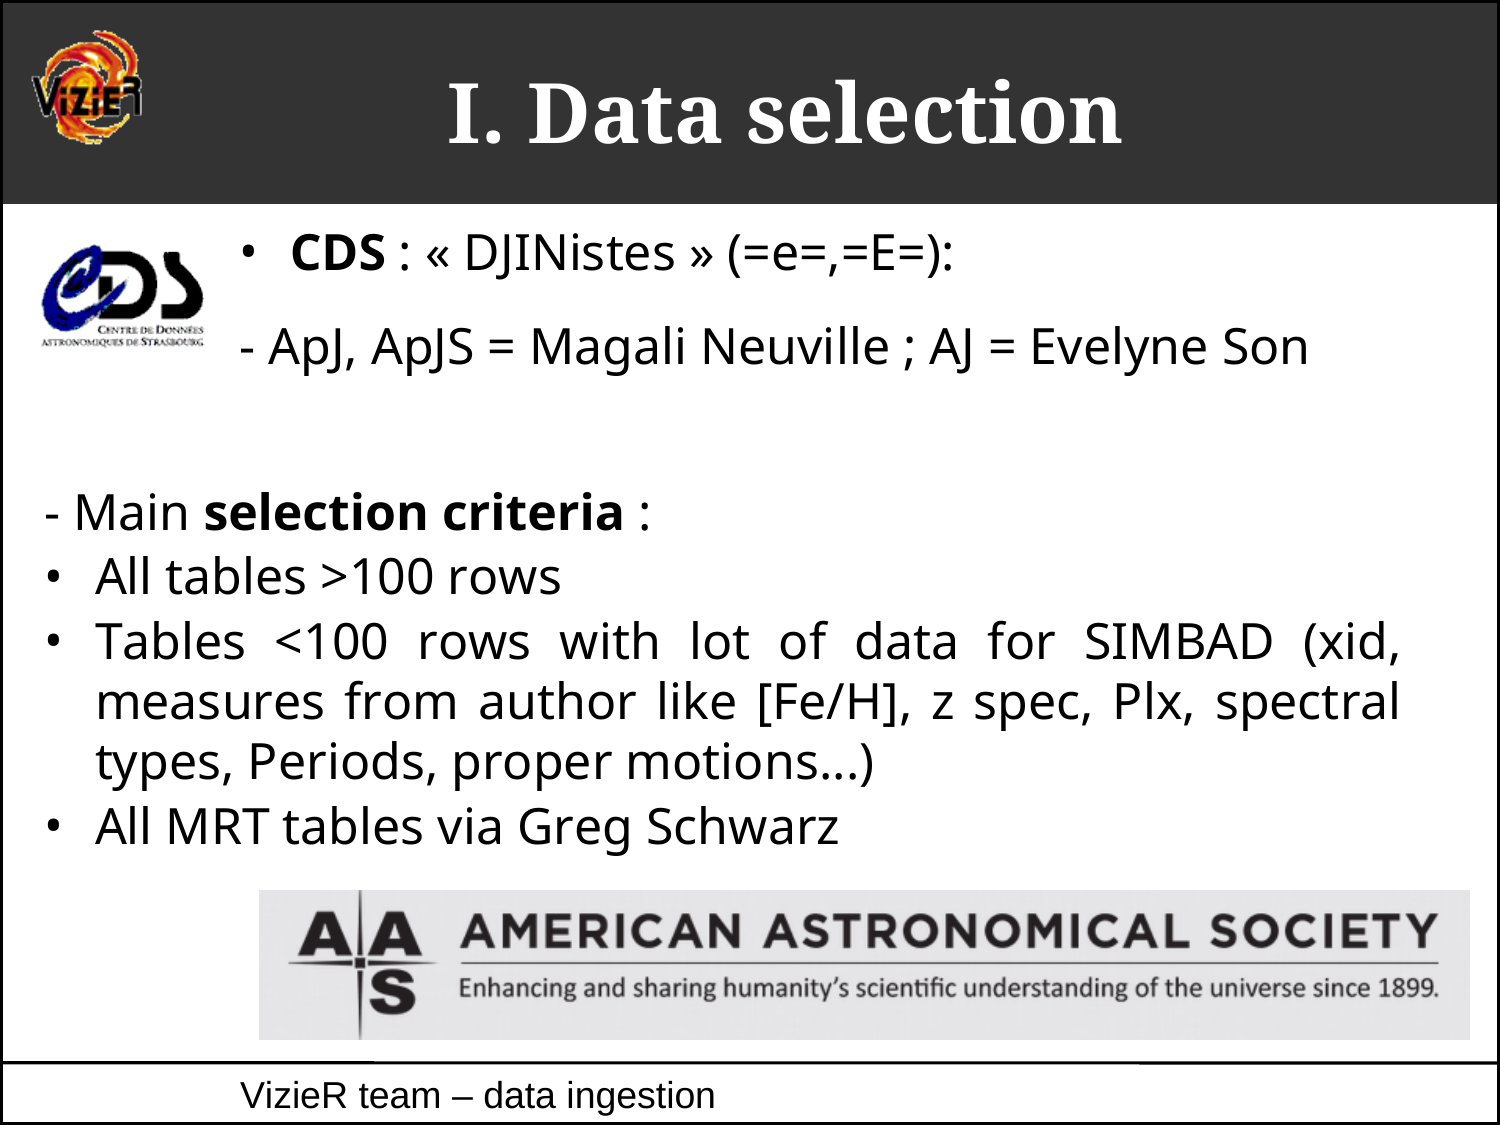

# I. Data selection
CDS : « DJINistes » (=e=,=E=):
- ApJ, ApJS = Magali Neuville ; AJ = Evelyne Son‏
- Main selection criteria :
All tables >100 rows
Tables <100 rows with lot of data for SIMBAD (xid, measures from author like [Fe/H], z spec, Plx, spectral types, Periods, proper motions...)‏
All MRT tables via Greg Schwarz